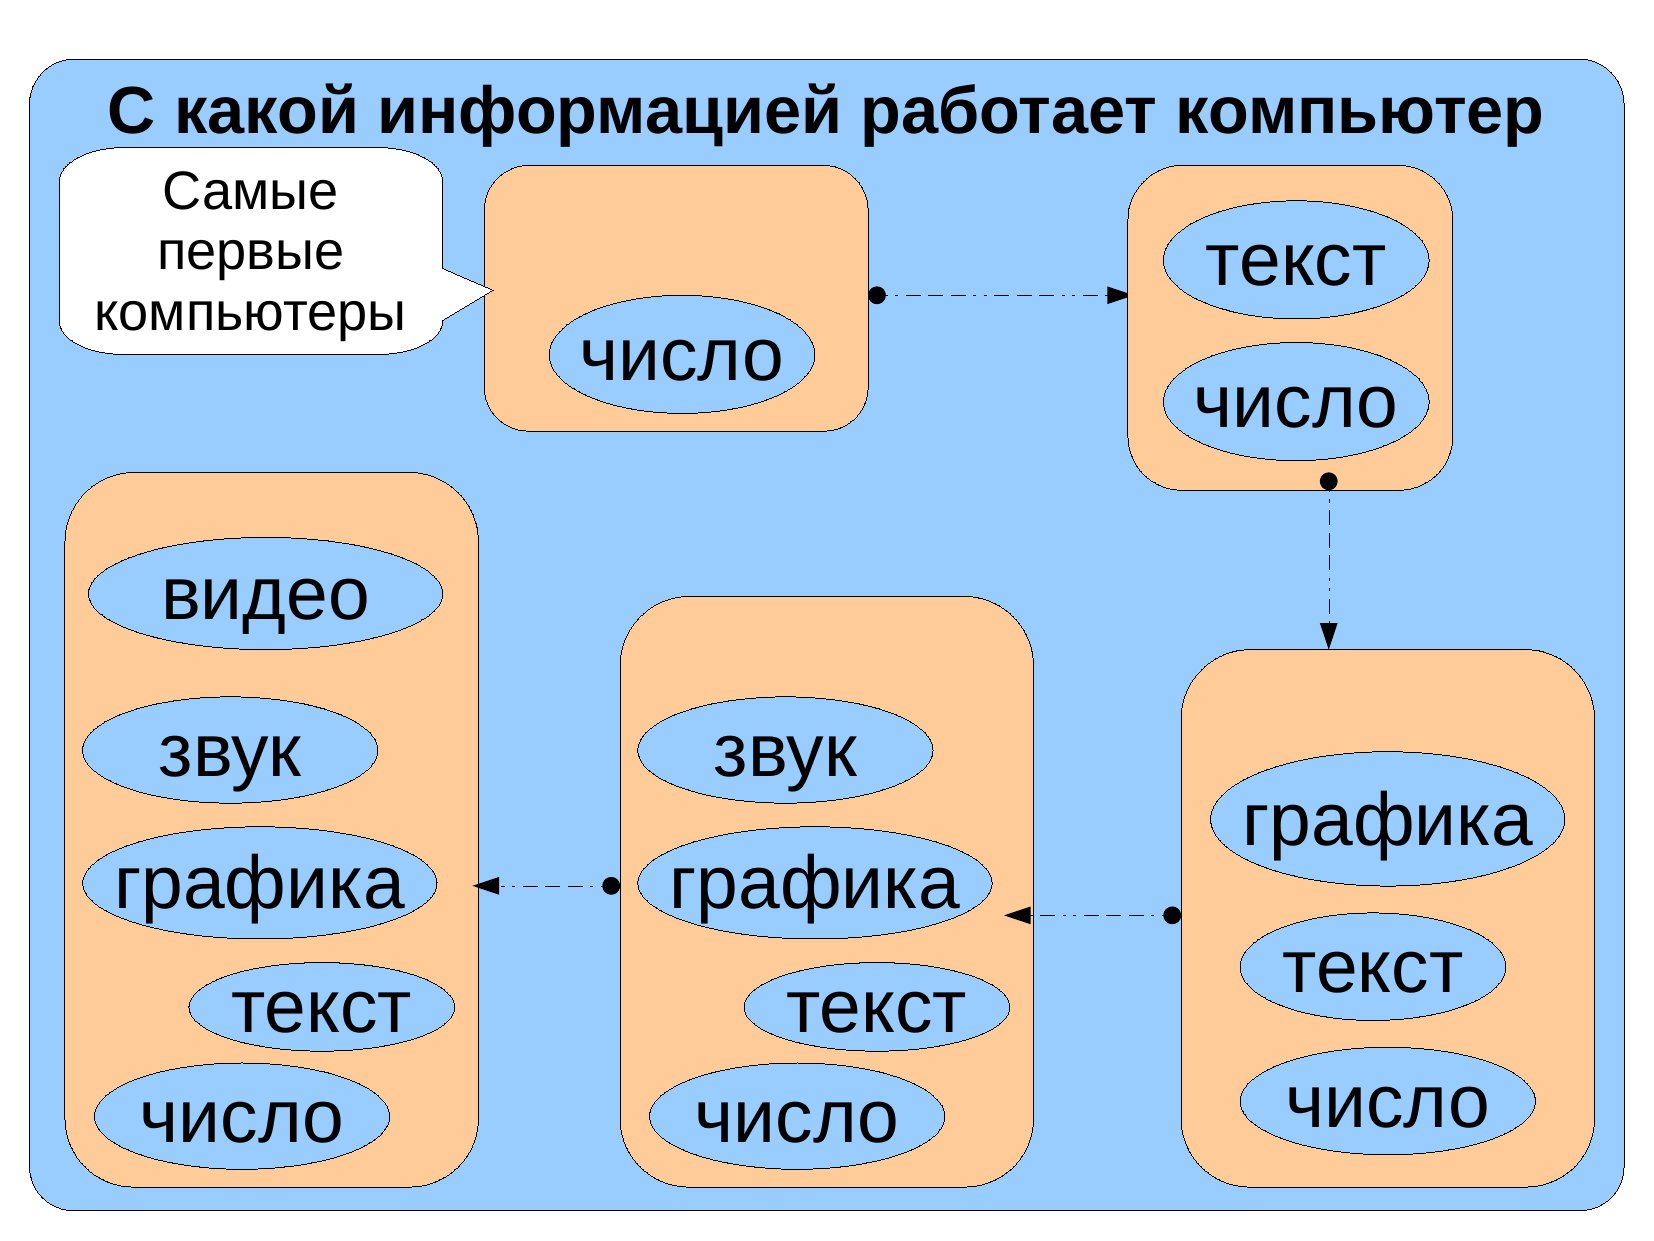

С какой информацией работает компьютер
Самые первые
компьютеры
текст
число
число
видео
звук
графика
текст
число
графика
текст
число
звук
графика
текст
число
число